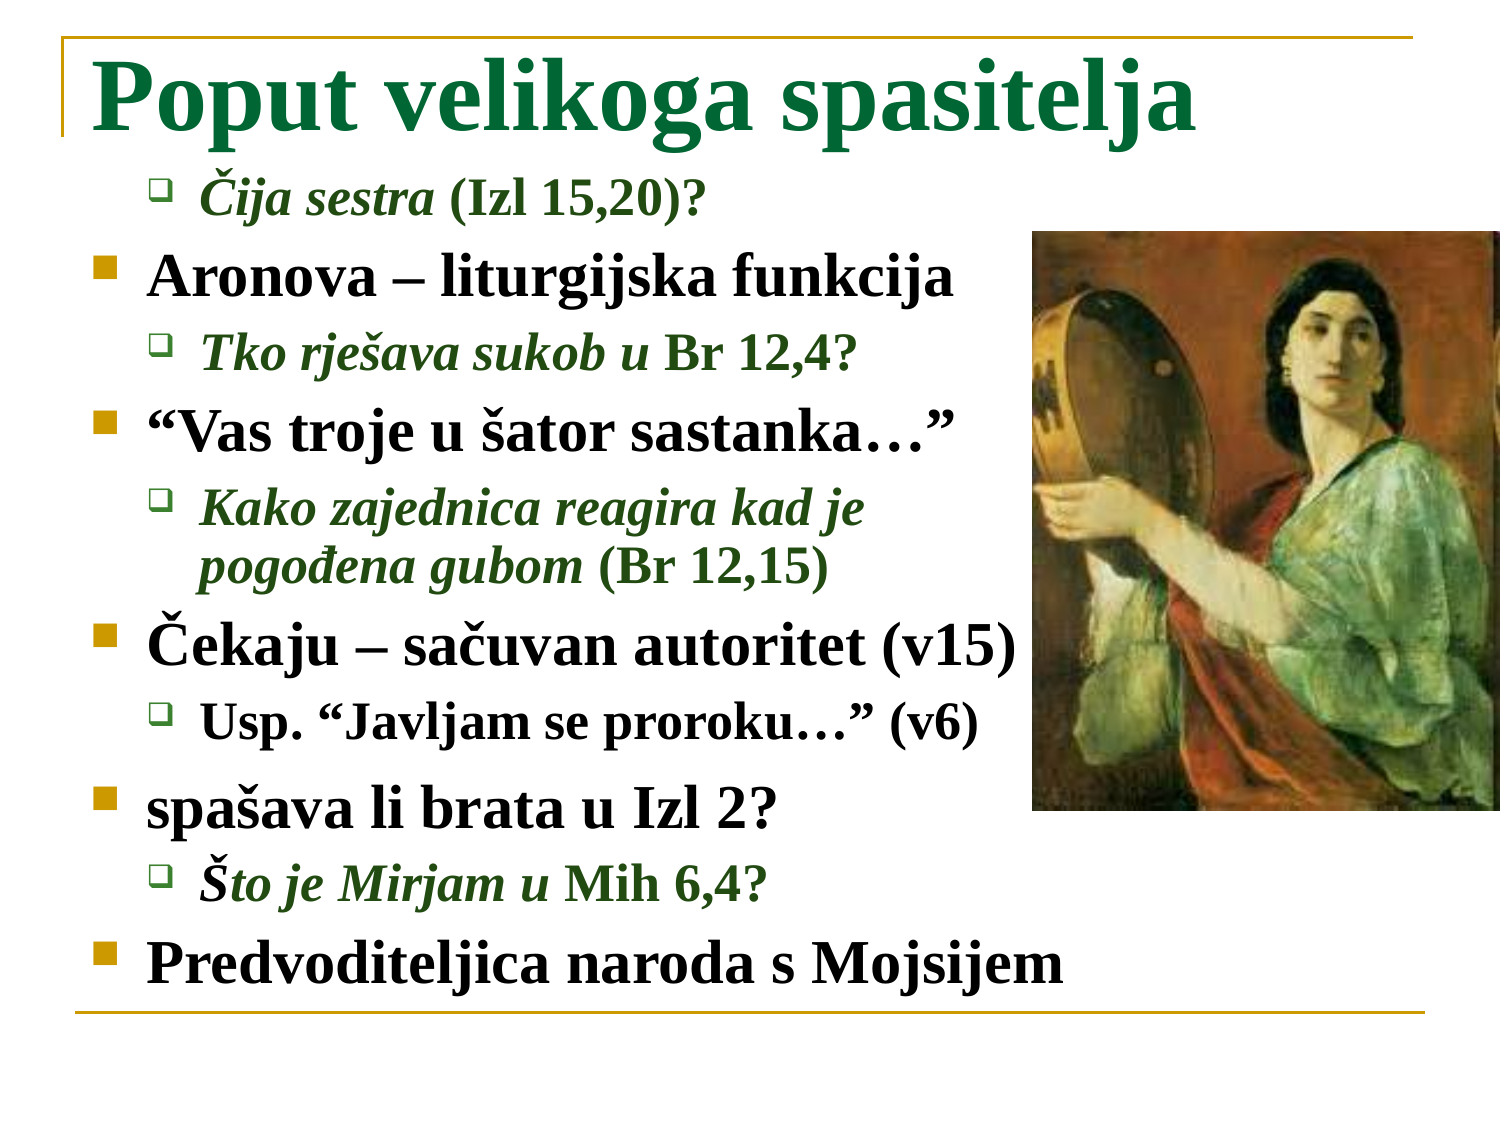

# Poput velikoga spasitelja
Čija sestra (Izl 15,20)?
Aronova – liturgijska funkcija
Tko rješava sukob u Br 12,4?
“Vas troje u šator sastanka…”
Kako zajednica reagira kad je pogođena gubom (Br 12,15)
Čekaju – sačuvan autoritet (v15)
Usp. “Javljam se proroku…” (v6)
spašava li brata u Izl 2?
Što je Mirjam u Mih 6,4?
Predvoditeljica naroda s Mojsijem